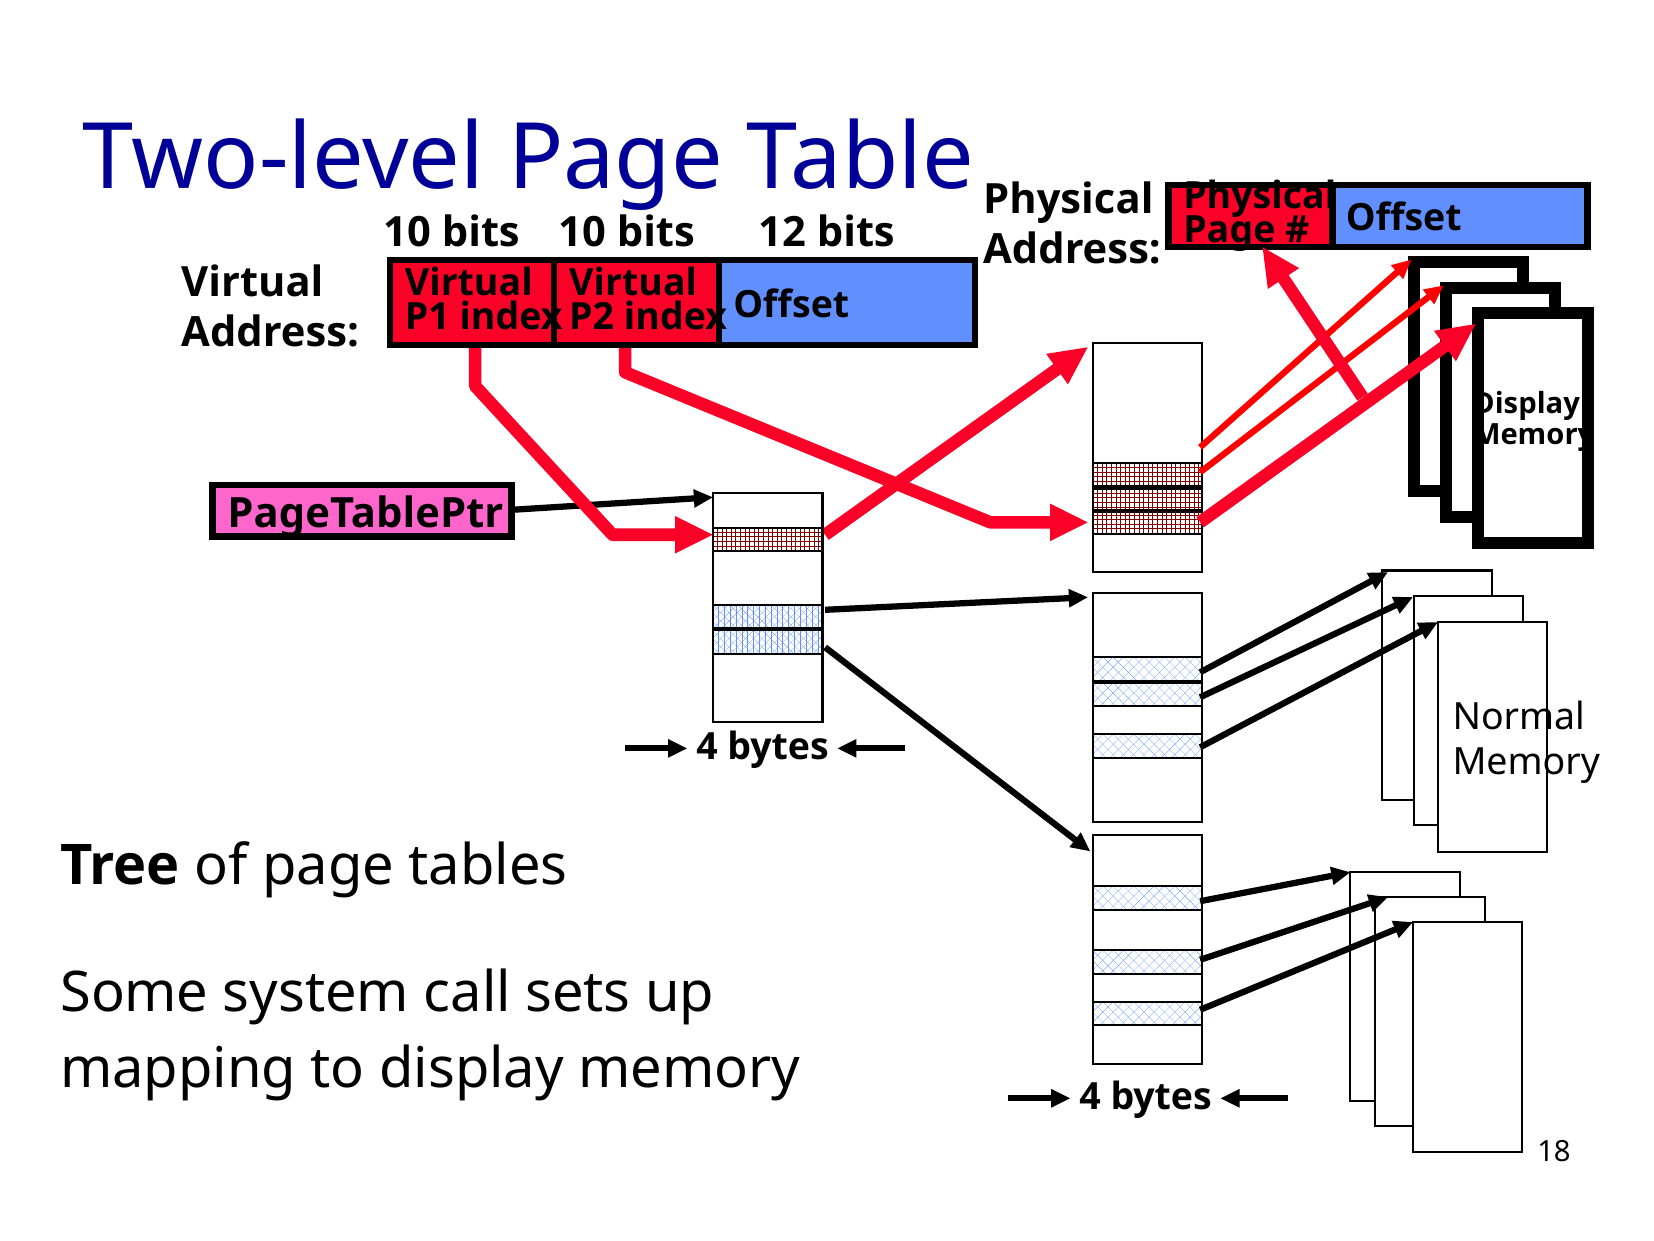

# Two-level Page Table
Physical
Address:
Physical
Page #
Offset
Display
Memory
Normal
Memory
10 bits
10 bits
12 bits
Virtual
Address:
Virtual
P1 index
Virtual
P2 index
Offset
4 bytes
PageTablePtr
4 bytes
Tree of page tables
Some system call sets up mapping to display memory
18